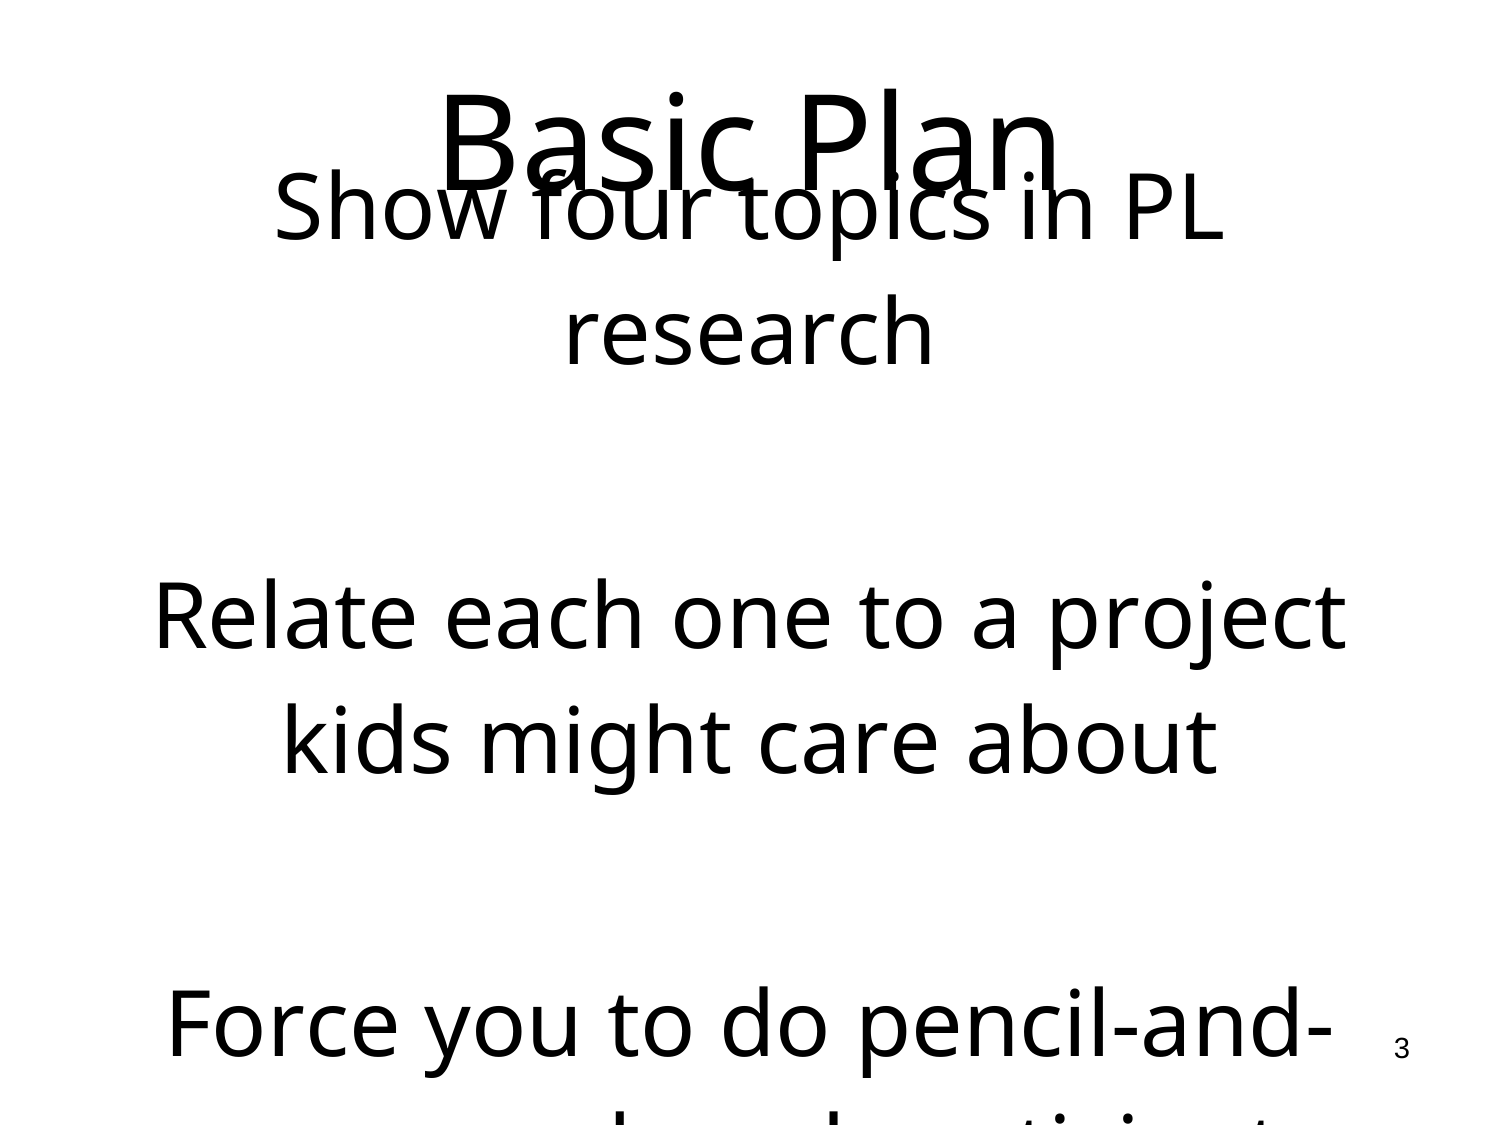

# Basic Plan
Show four topics in PL research
Relate each one to a project kids might care about
Force you to do pencil-and-paper work and participate
3